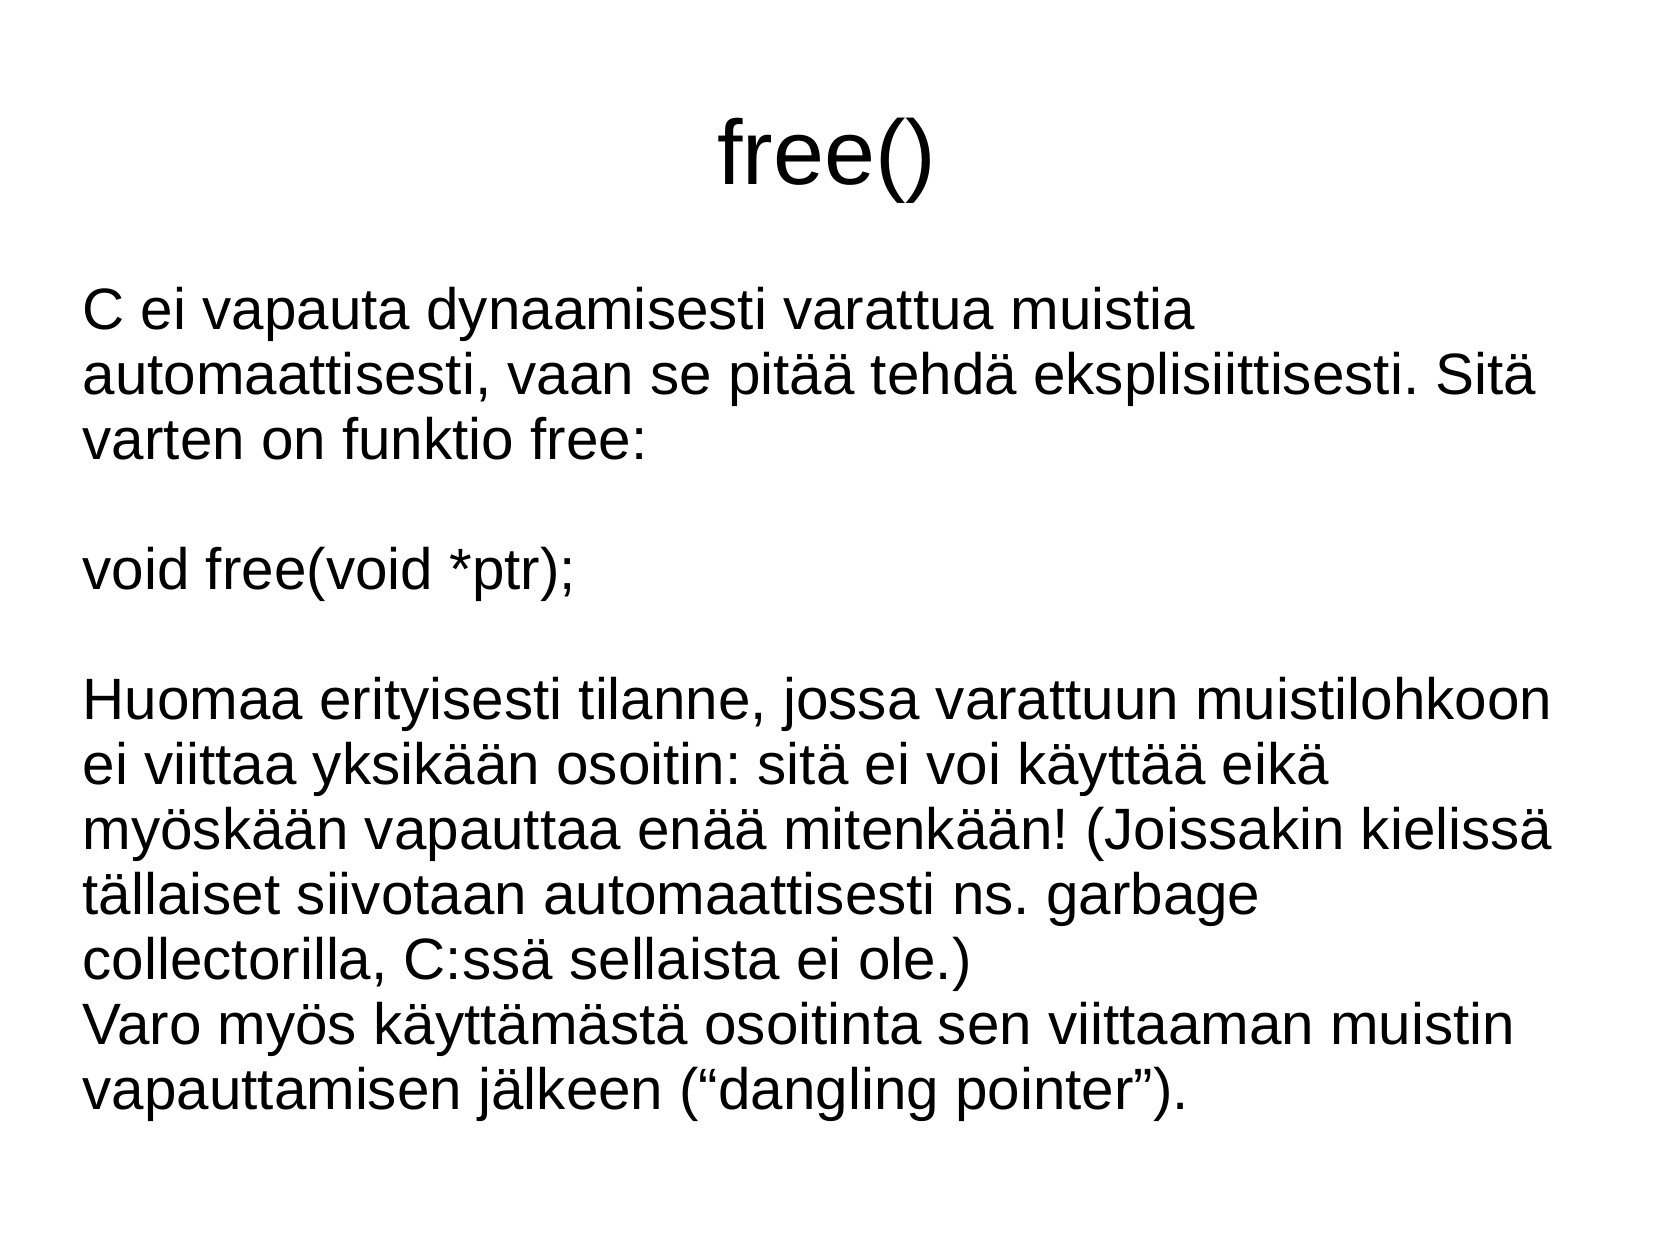

# free()
C ei vapauta dynaamisesti varattua muistia automaattisesti, vaan se pitää tehdä eksplisiittisesti. Sitä varten on funktio free:
void free(void *ptr);
Huomaa erityisesti tilanne, jossa varattuun muistilohkoon ei viittaa yksikään osoitin: sitä ei voi käyttää eikä myöskään vapauttaa enää mitenkään! (Joissakin kielissä tällaiset siivotaan automaattisesti ns. garbage collectorilla, C:ssä sellaista ei ole.)
Varo myös käyttämästä osoitinta sen viittaaman muistin vapauttamisen jälkeen (“dangling pointer”).